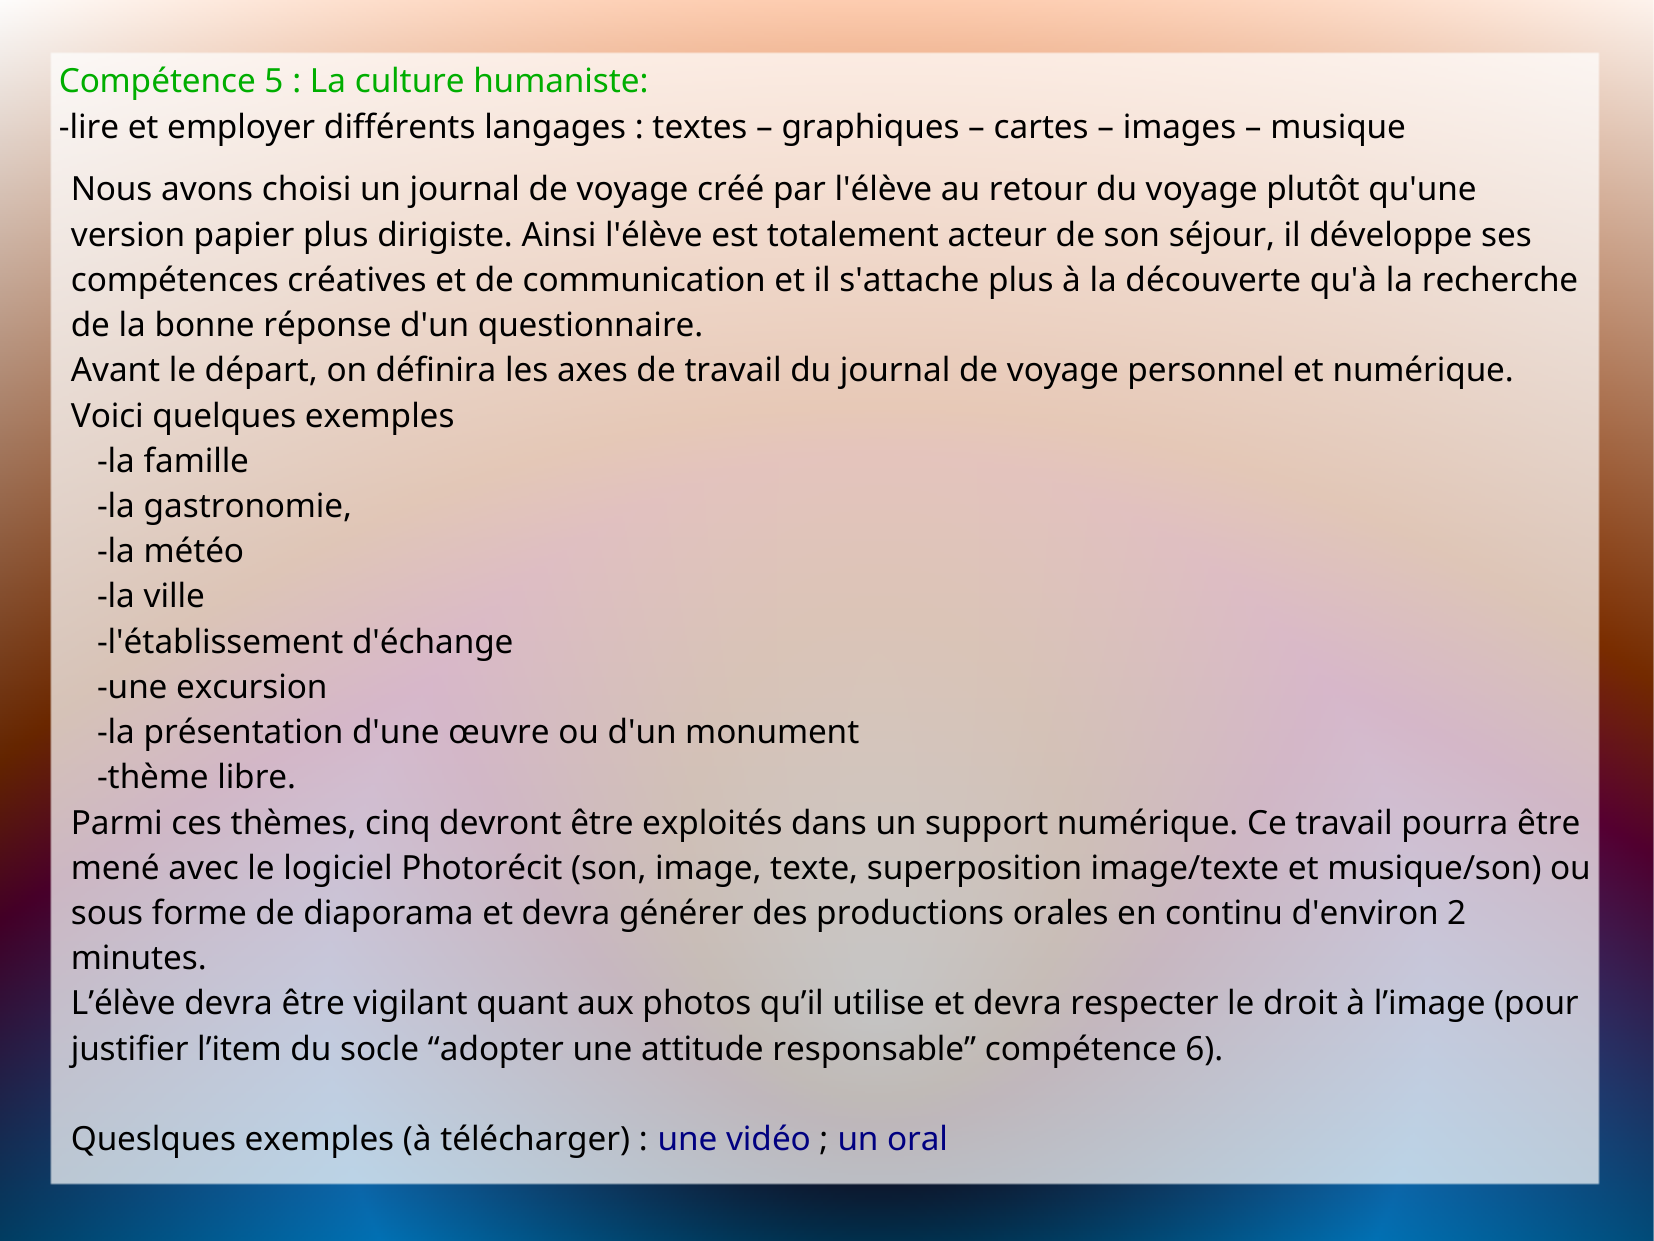

Compétence 5 : La culture humaniste:
-lire et employer différents langages : textes – graphiques – cartes – images – musique
Nous avons choisi un journal de voyage créé par l'élève au retour du voyage plutôt qu'une version papier plus dirigiste. Ainsi l'élève est totalement acteur de son séjour, il développe ses compétences créatives et de communication et il s'attache plus à la découverte qu'à la recherche de la bonne réponse d'un questionnaire.
Avant le départ, on définira les axes de travail du journal de voyage personnel et numérique.
Voici quelques exemples
 -la famille
 -la gastronomie,
 -la météo
 -la ville
 -l'établissement d'échange
 -une excursion
 -la présentation d'une œuvre ou d'un monument
 -thème libre.
Parmi ces thèmes, cinq devront être exploités dans un support numérique. Ce travail pourra être mené avec le logiciel Photorécit (son, image, texte, superposition image/texte et musique/son) ou sous forme de diaporama et devra générer des productions orales en continu d'environ 2 minutes.
L’élève devra être vigilant quant aux photos qu’il utilise et devra respecter le droit à l’image (pour justifier l’item du socle “adopter une attitude responsable” compétence 6).
Queslques exemples (à télécharger) : une vidéo ; un oral